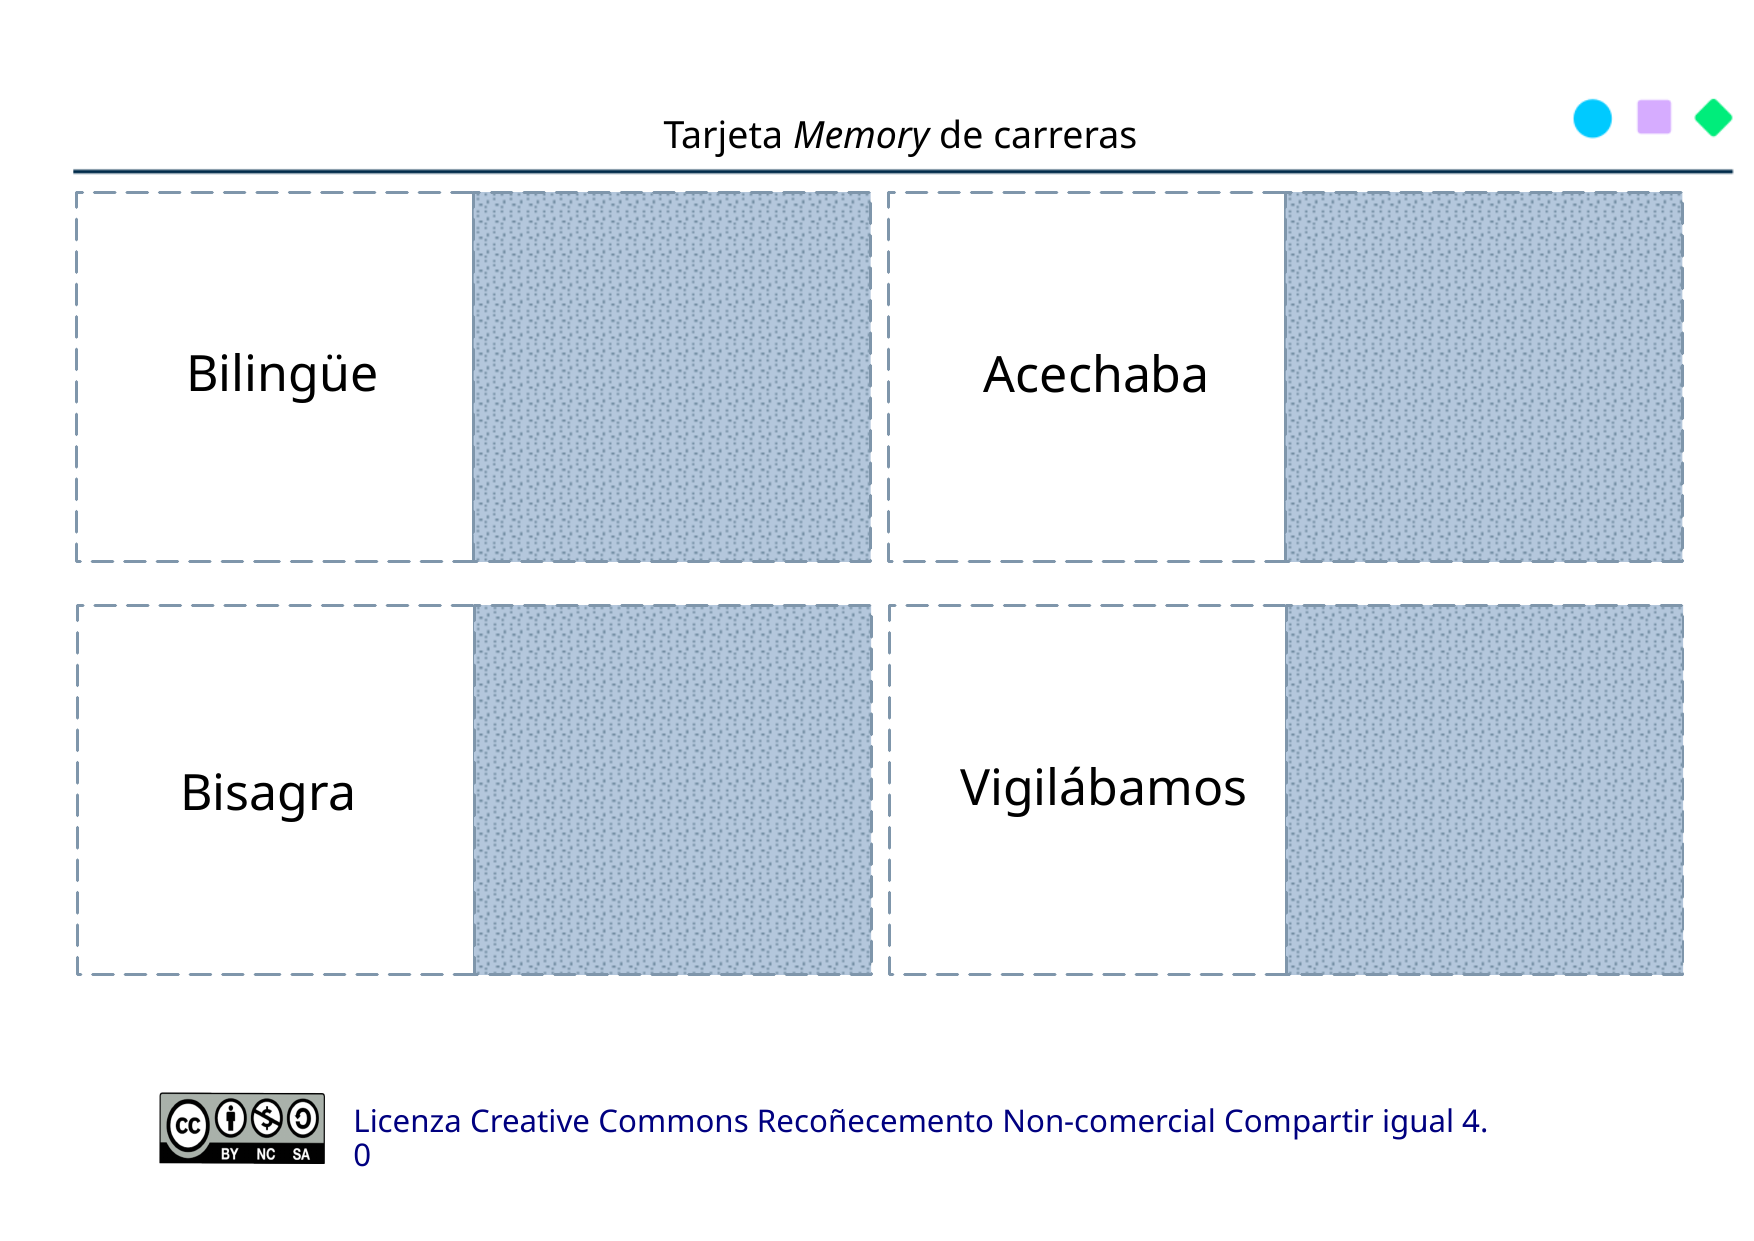

Tarjeta Memory de carreras
Bilingüe
Acechaba
Vigilábamos
Bisagra
Licenza Creative Commons Recoñecemento Non-comercial Compartir igual 4.0